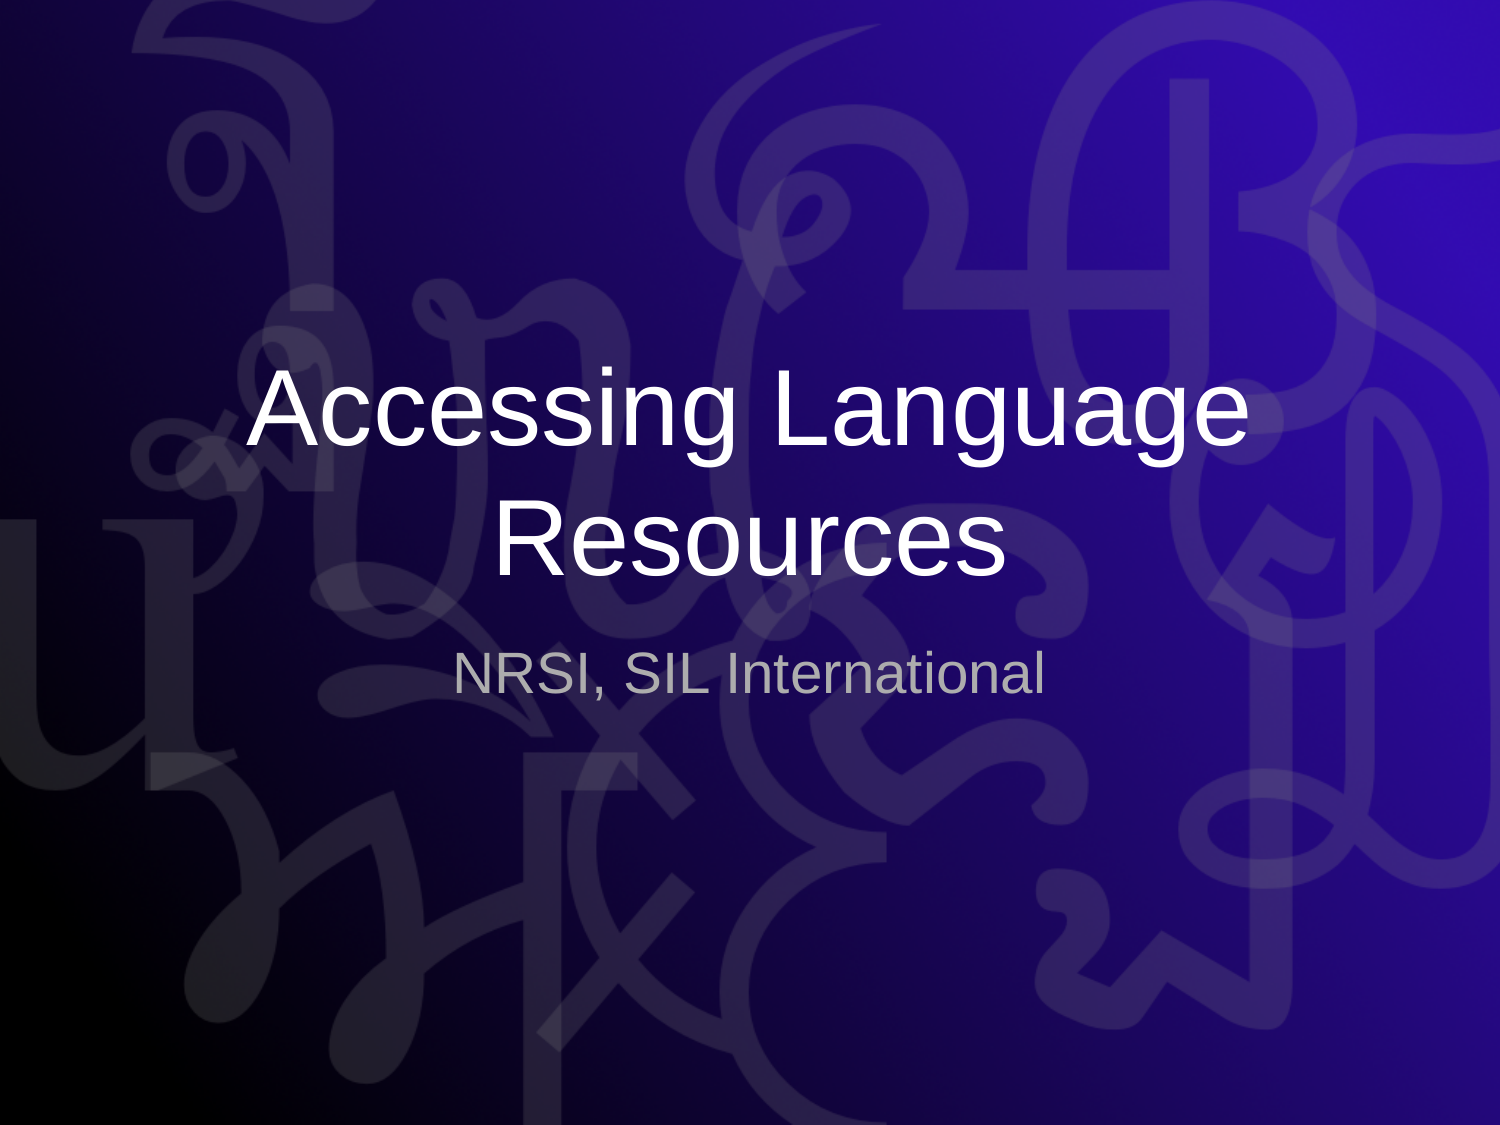

# Accessing Language Resources
NRSI, SIL International